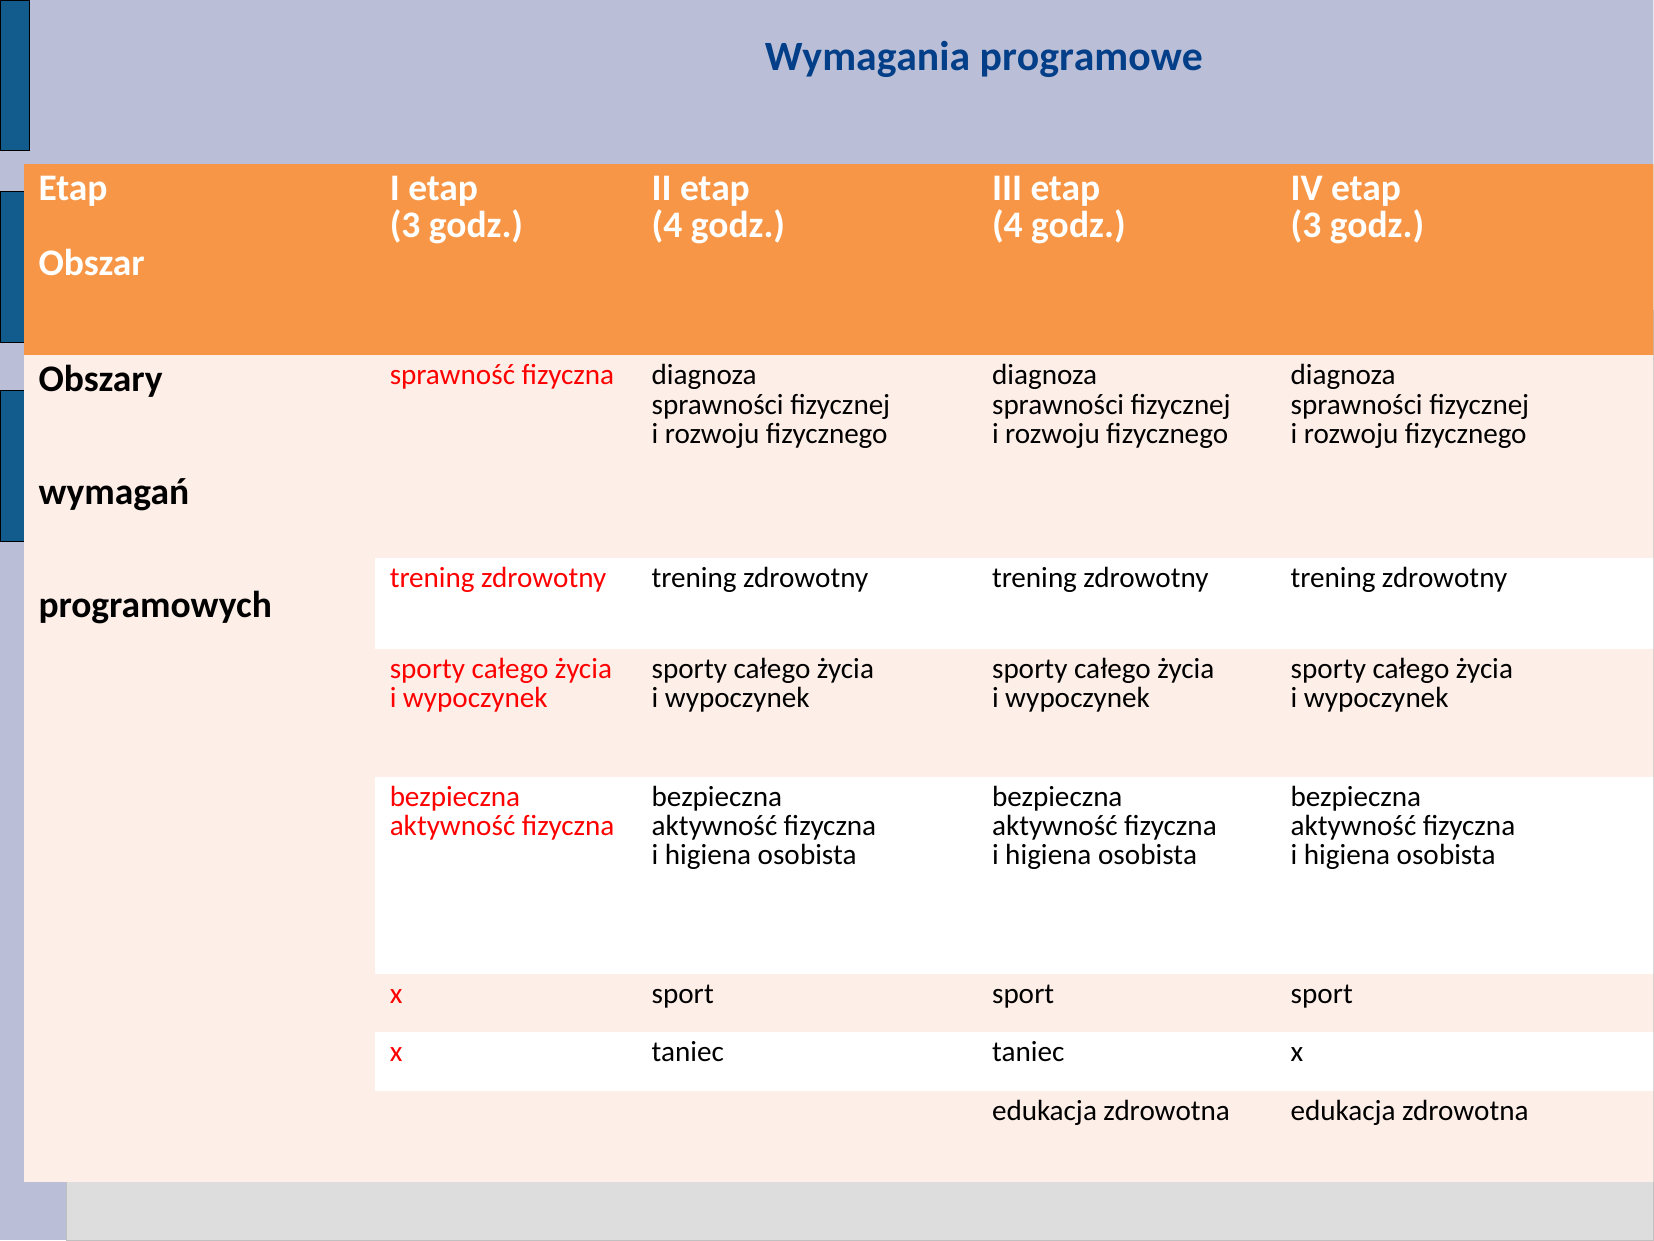

# Wymagania programowe
| Etap Obszar | I etap (3 godz.) | II etap (4 godz.) | III etap (4 godz.) | IV etap (3 godz.) |
| --- | --- | --- | --- | --- |
| Obszary wymagań programowych | sprawność fizyczna | diagnoza sprawności fizycznej i rozwoju fizycznego | diagnoza sprawności fizycznej i rozwoju fizycznego | diagnoza sprawności fizycznej i rozwoju fizycznego |
| | trening zdrowotny | trening zdrowotny | trening zdrowotny | trening zdrowotny |
| | sporty całego życia i wypoczynek | sporty całego życia i wypoczynek | sporty całego życia i wypoczynek | sporty całego życia i wypoczynek |
| | bezpieczna aktywność fizyczna | bezpieczna aktywność fizyczna i higiena osobista | bezpieczna aktywność fizyczna i higiena osobista | bezpieczna aktywność fizyczna i higiena osobista |
| | x | sport | sport | sport |
| | x | taniec | taniec | x |
| | | | edukacja zdrowotna | edukacja zdrowotna |